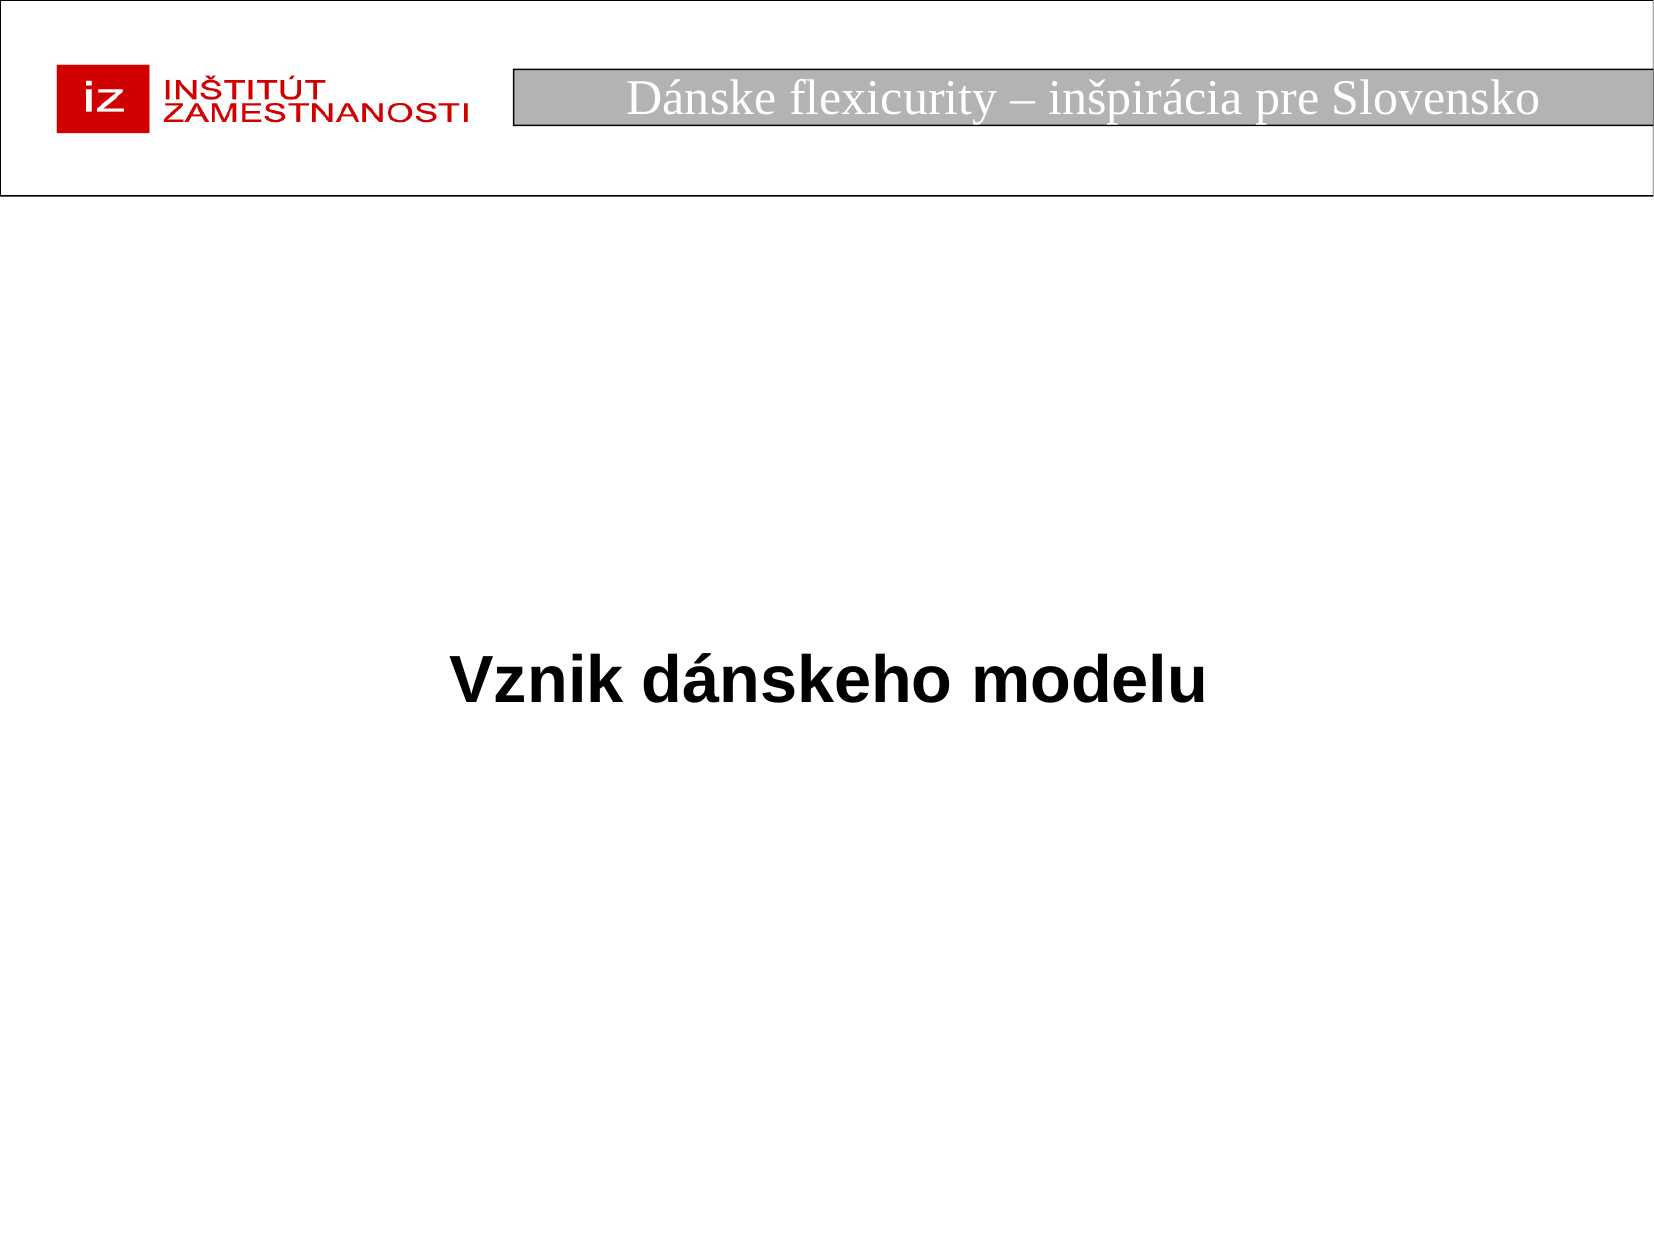

Dánske flexicurity – inšpirácia pre Slovensko
# Vznik dánskeho modelu